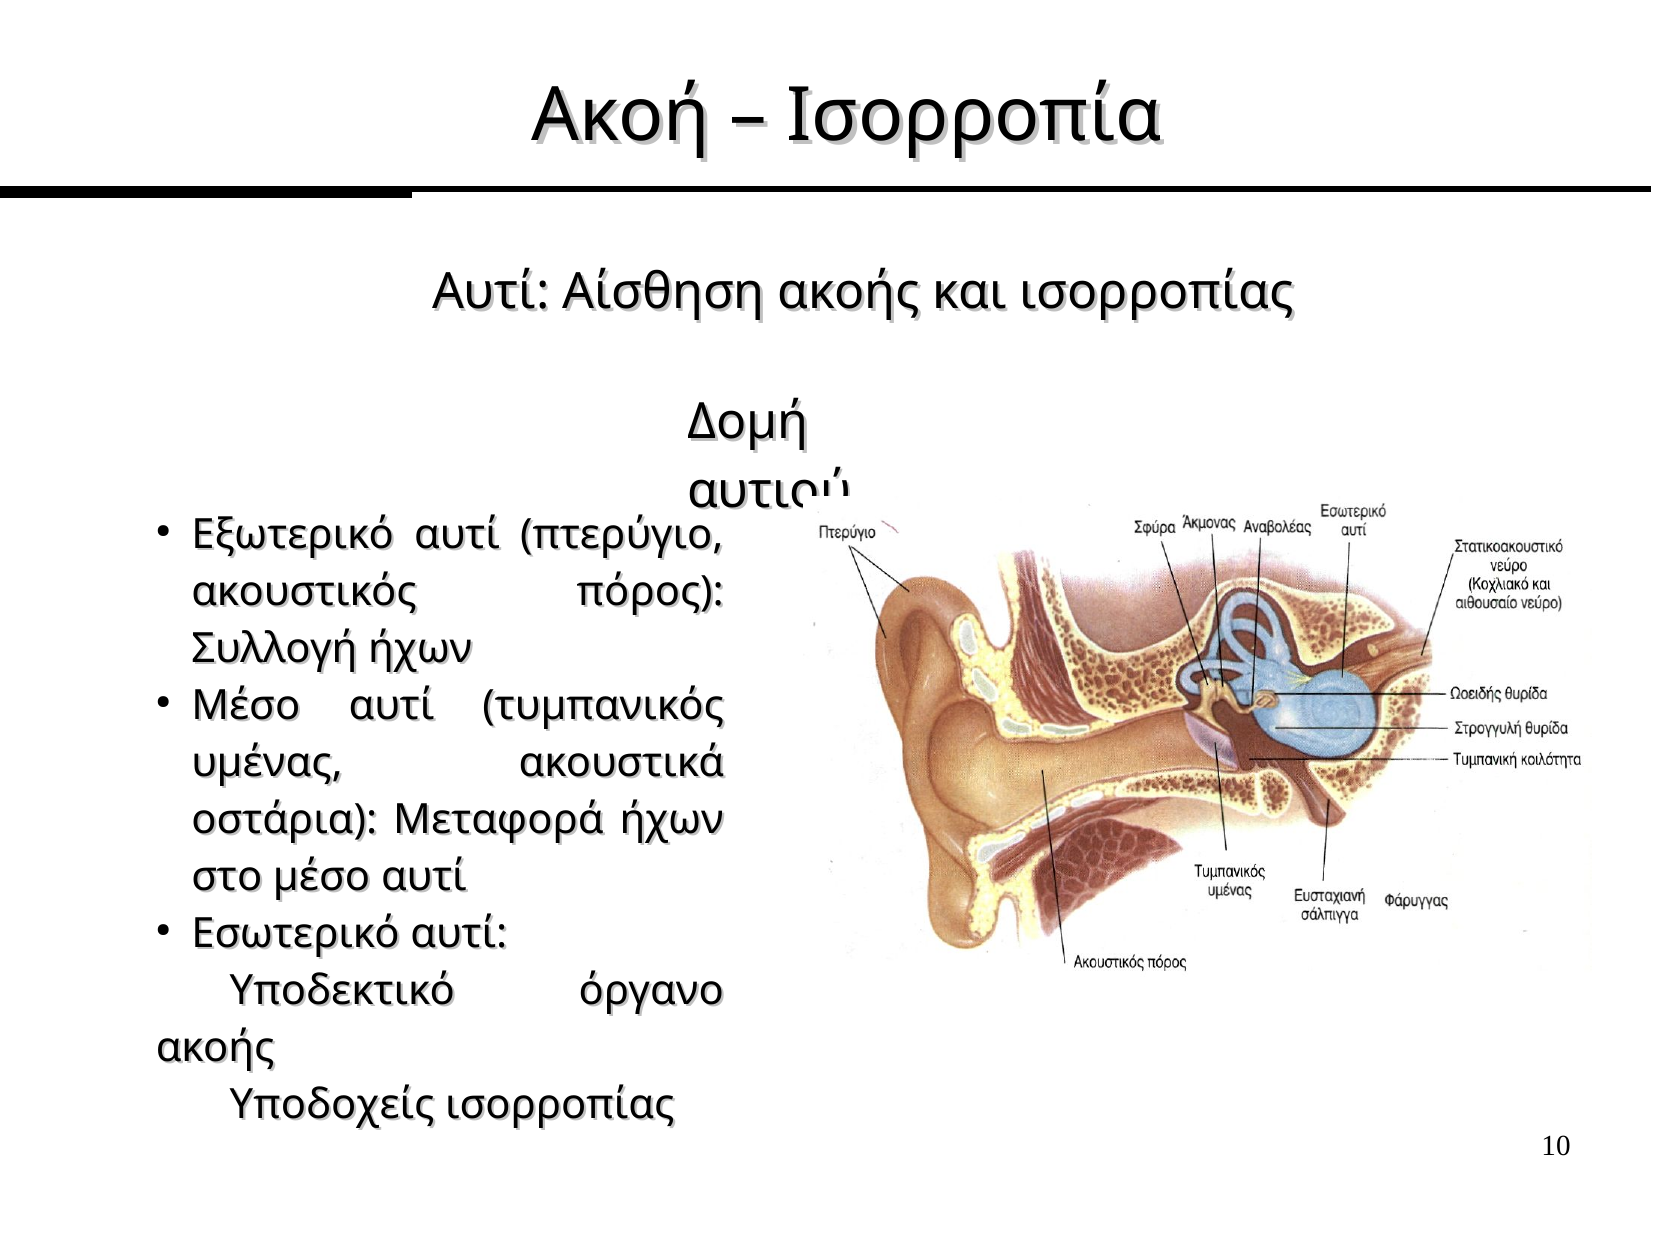

Ακοή – Ισορροπία
Αυτί: Αίσθηση ακοής και ισορροπίας
Δομή αυτιού
Εξωτερικό αυτί (πτερύγιο, ακουστικός πόρος): Συλλογή ήχων
Μέσο αυτί (τυμπανικός υμένας, ακουστικά οστάρια): Μεταφορά ήχων στο μέσο αυτί
Εσωτερικό αυτί:
	Υποδεκτικό όργανο ακοής
	Υποδοχείς ισορροπίας
10